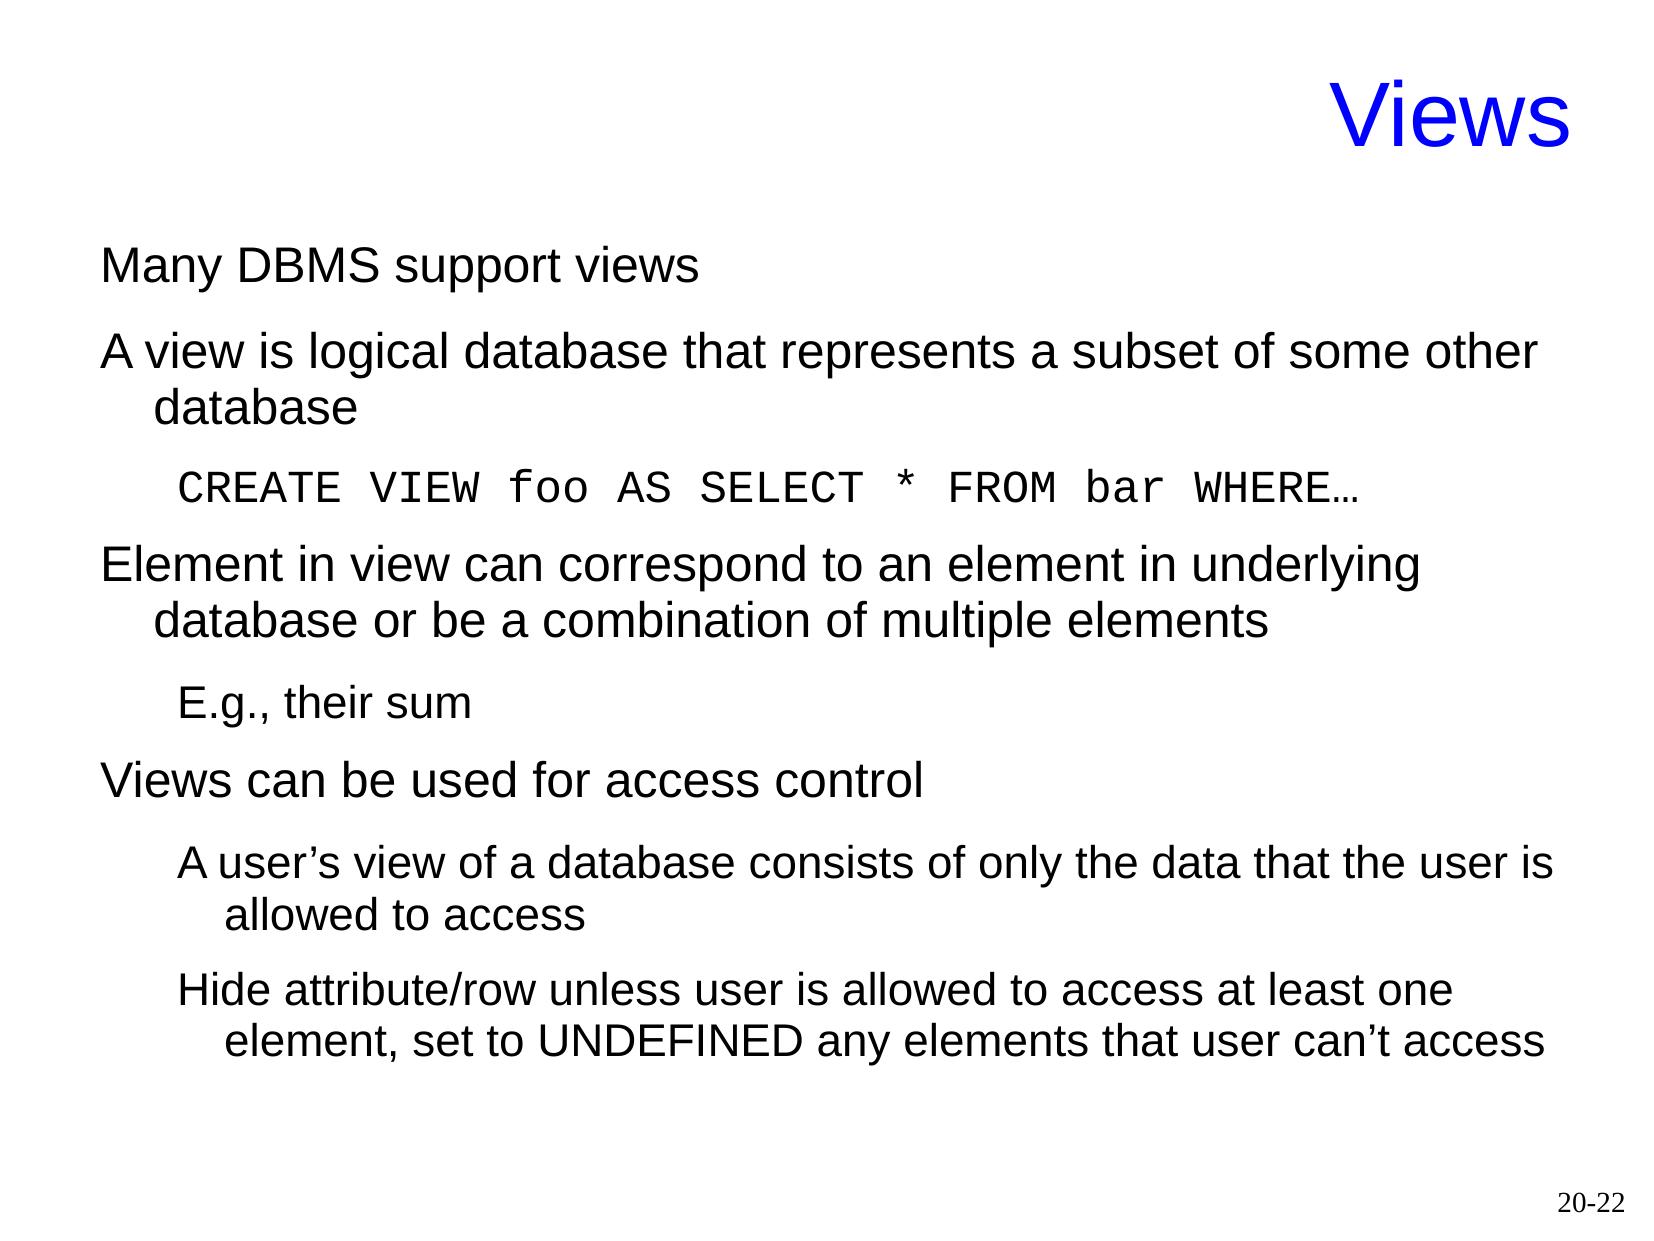

# Views
Many DBMS support views
A view is logical database that represents a subset of some other database
CREATE VIEW foo AS SELECT * FROM bar WHERE…
Element in view can correspond to an element in underlying database or be a combination of multiple elements
E.g., their sum
Views can be used for access control
A user’s view of a database consists of only the data that the user is allowed to access
Hide attribute/row unless user is allowed to access at least one element, set to UNDEFINED any elements that user can’t access